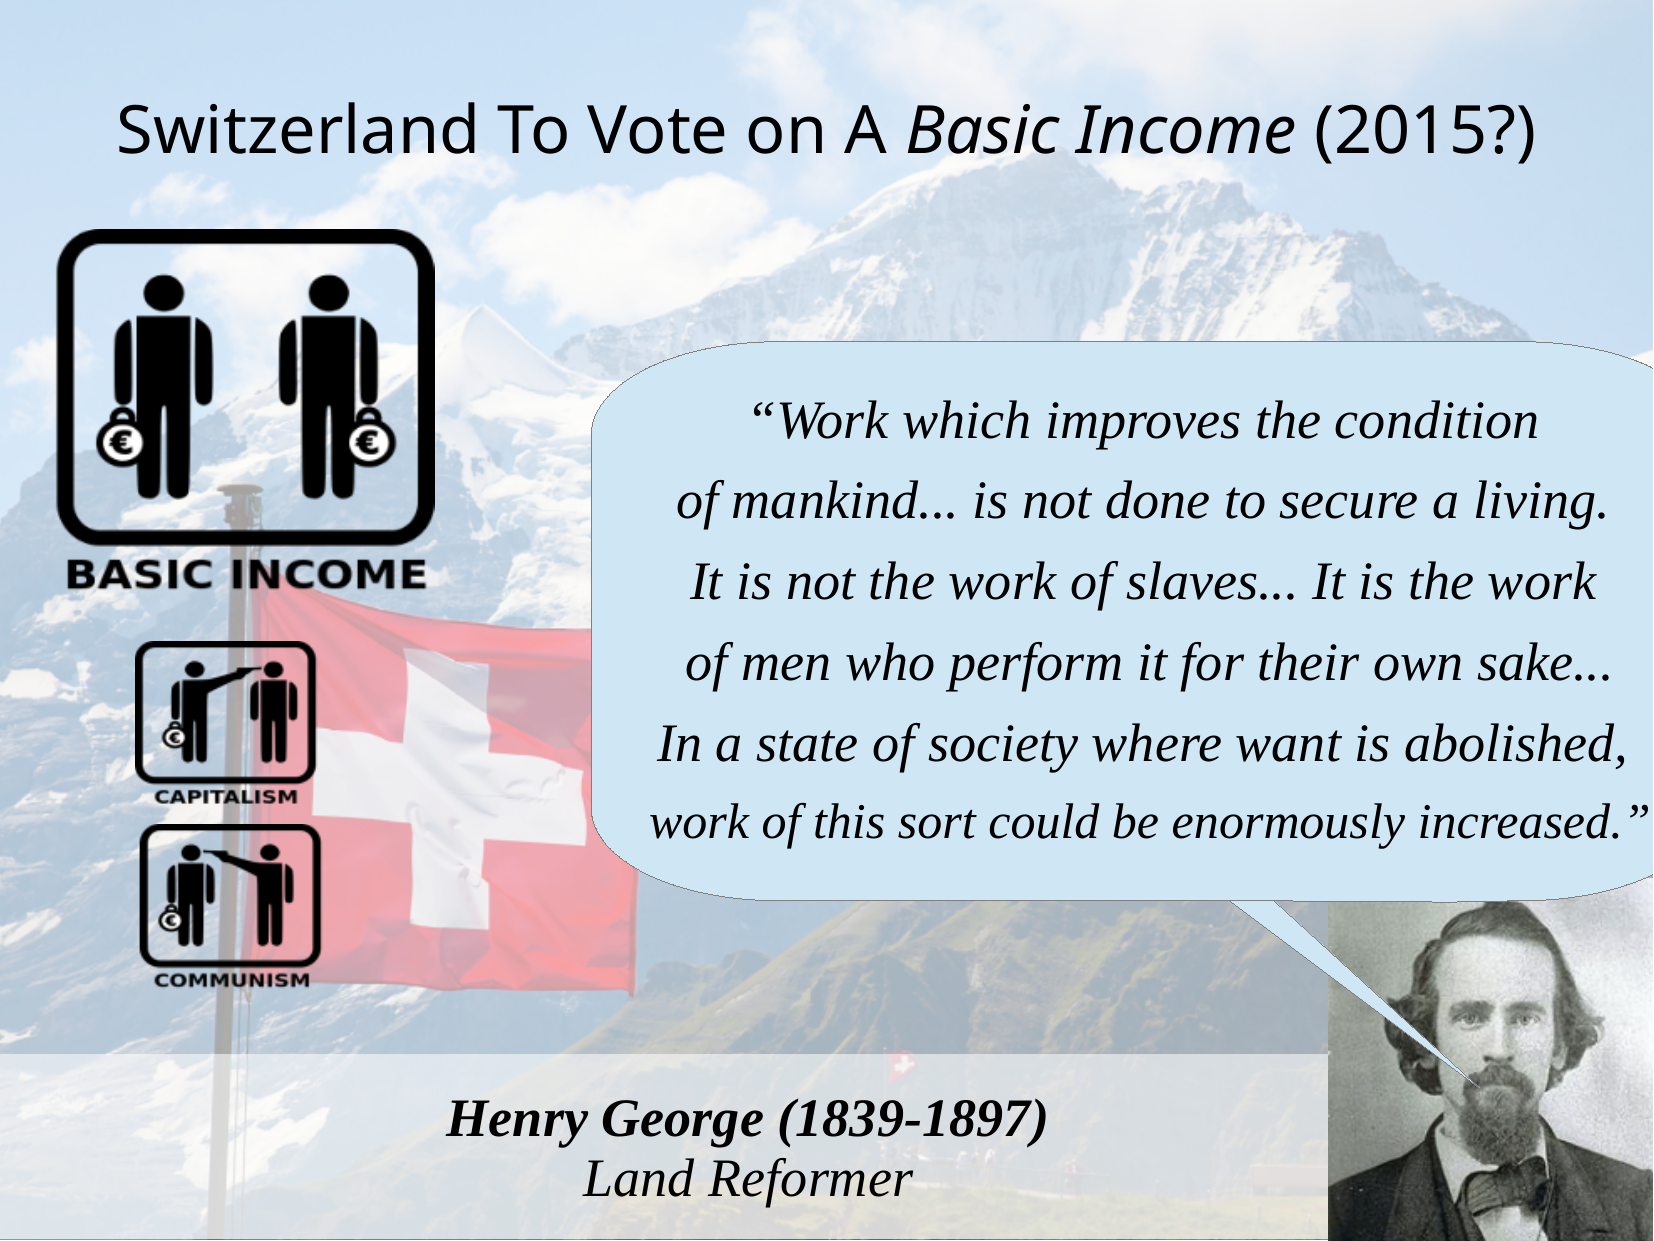

Switzerland To Vote on A Basic Income (2015?)
 “Work which improves the condition
of mankind... is not done to secure a living.
It is not the work of slaves... It is the work
of men who perform it for their own sake...
In a state of society where want is abolished,
work of this sort could be enormously increased.”
Henry George (1839-1897)
Land Reformer